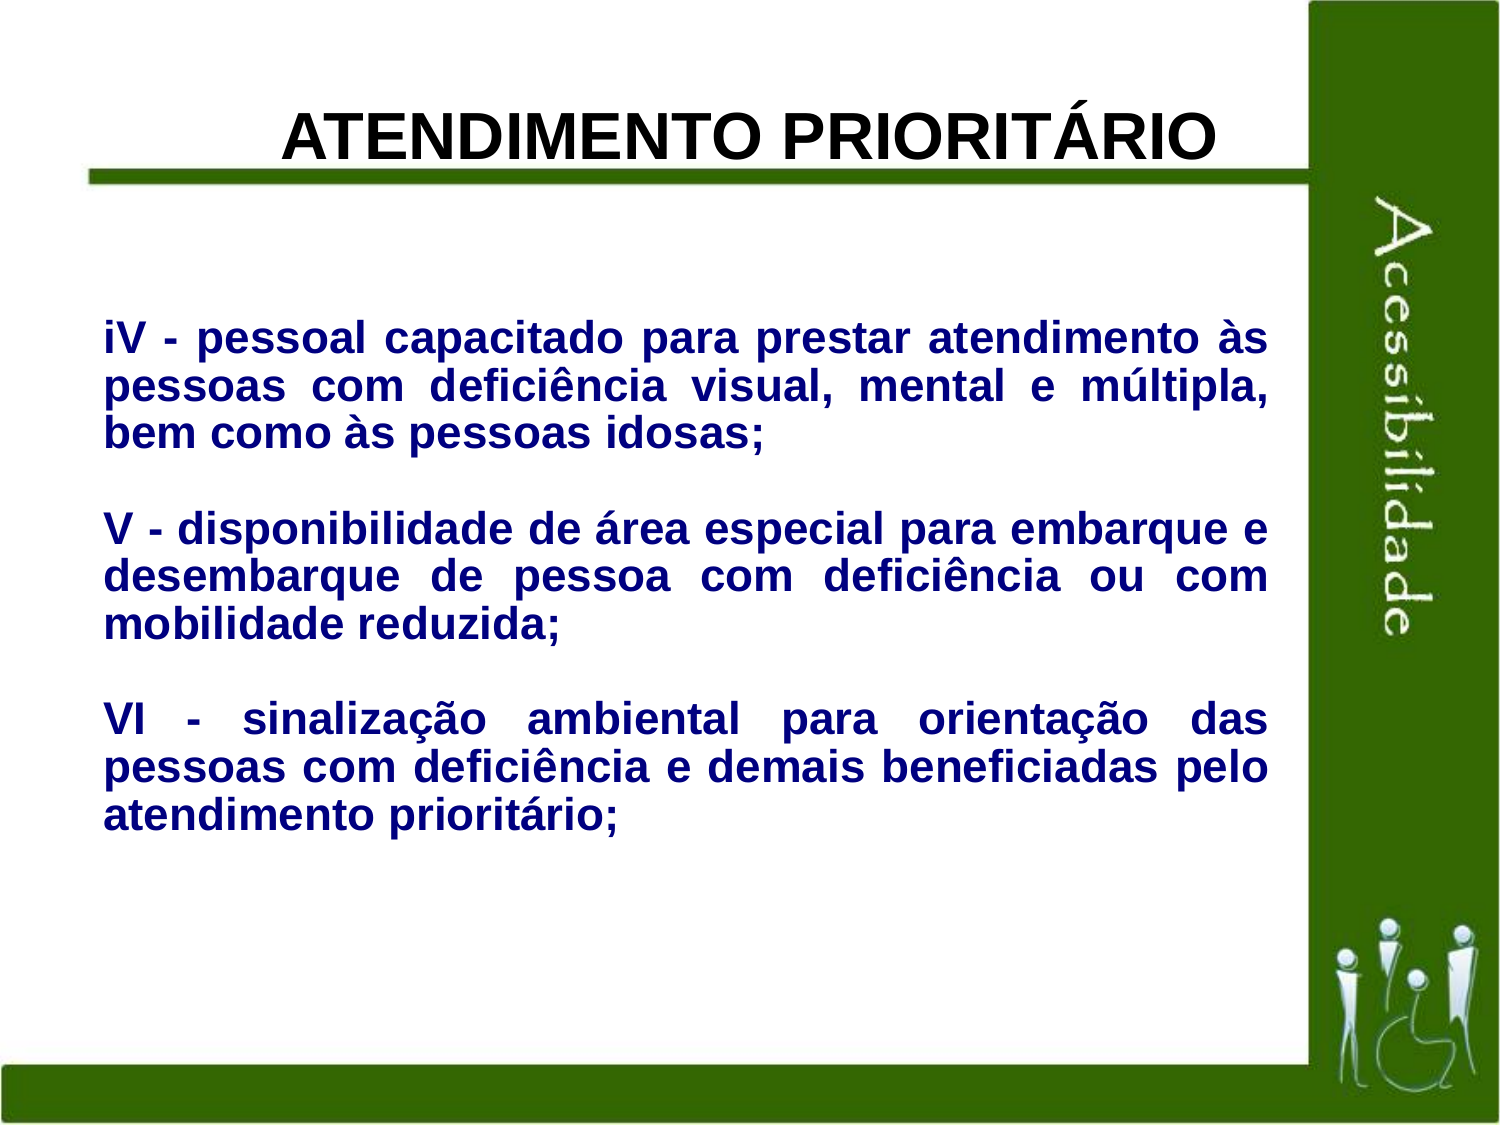

# ATENDIMENTO PRIORITÁRIO
iV - pessoal capacitado para prestar atendimento às pessoas com deficiência visual, mental e múltipla, bem como às pessoas idosas;
V - disponibilidade de área especial para embarque e desembarque de pessoa com deficiência ou com mobilidade reduzida;
VI - sinalização ambiental para orientação das pessoas com deficiência e demais beneficiadas pelo atendimento prioritário;